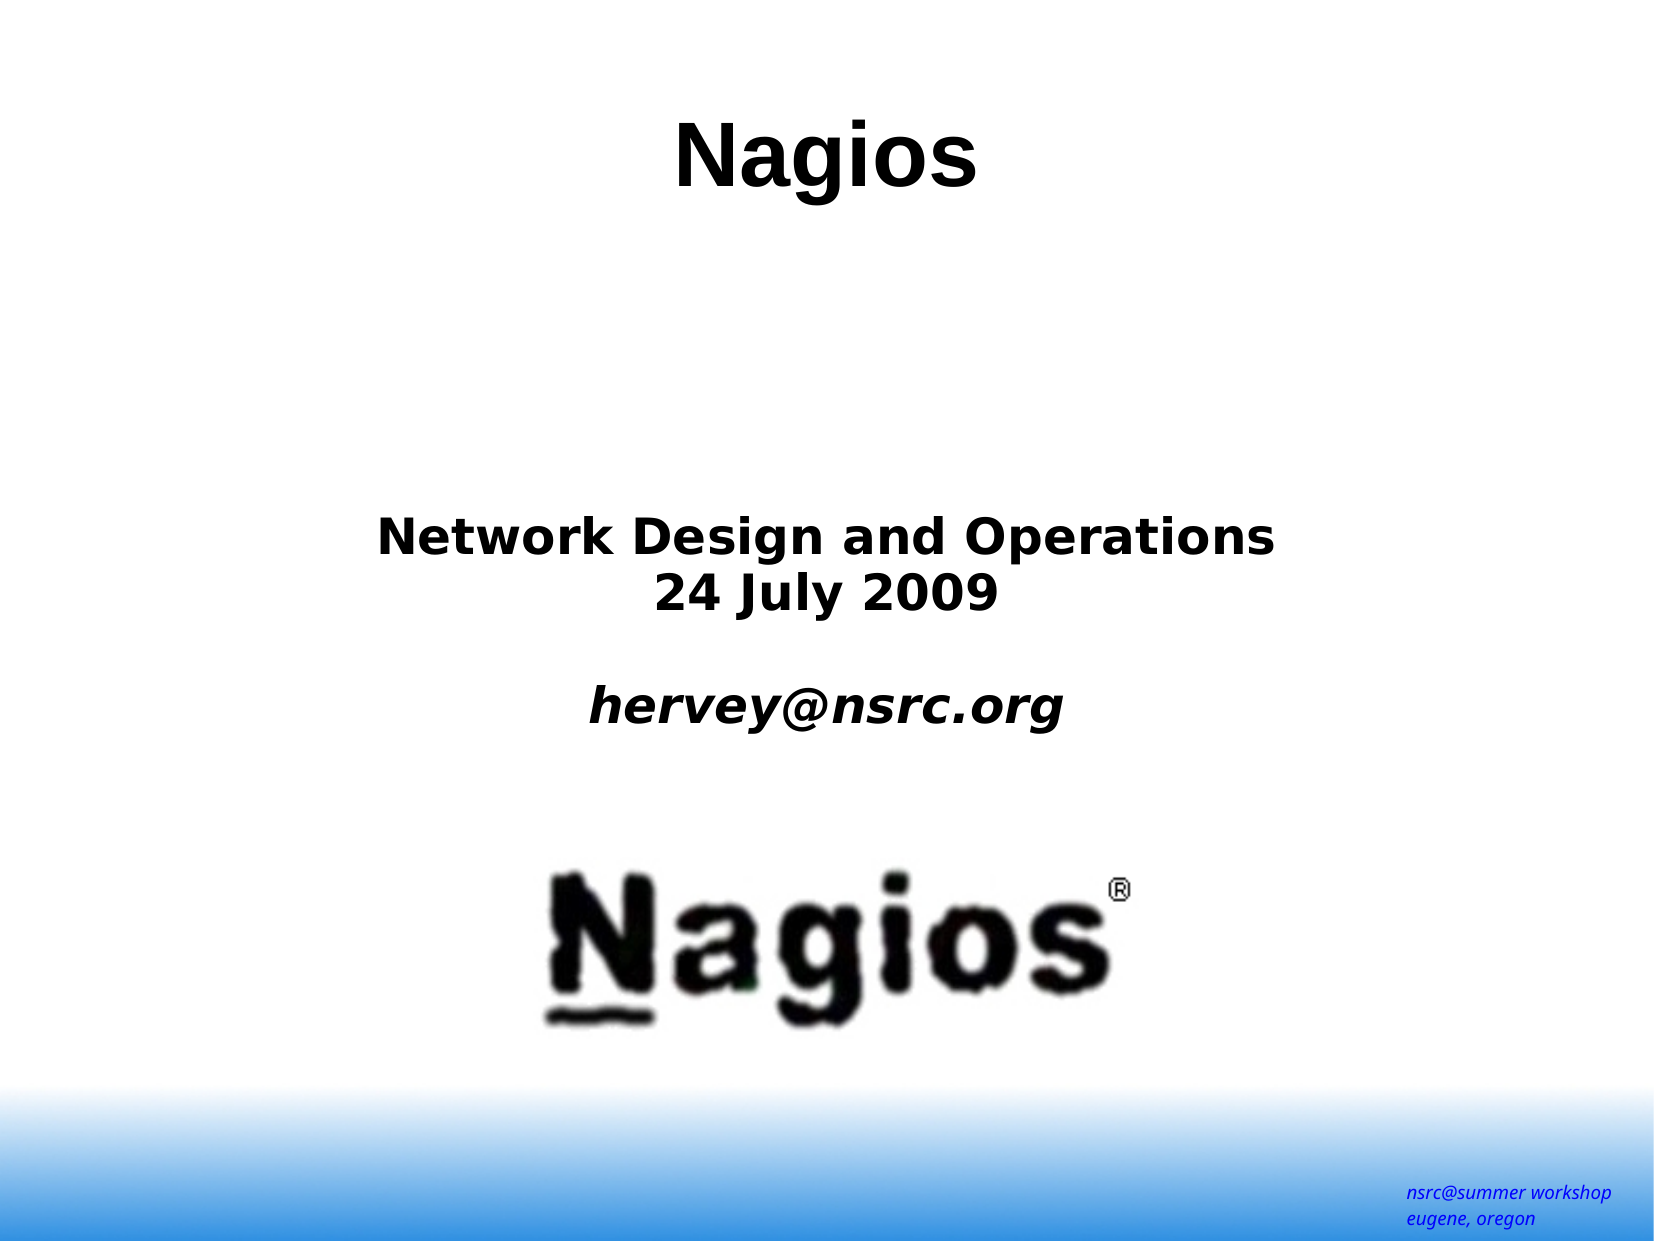

# Nagios
Network Design and Operations
24 July 2009
hervey@nsrc.org